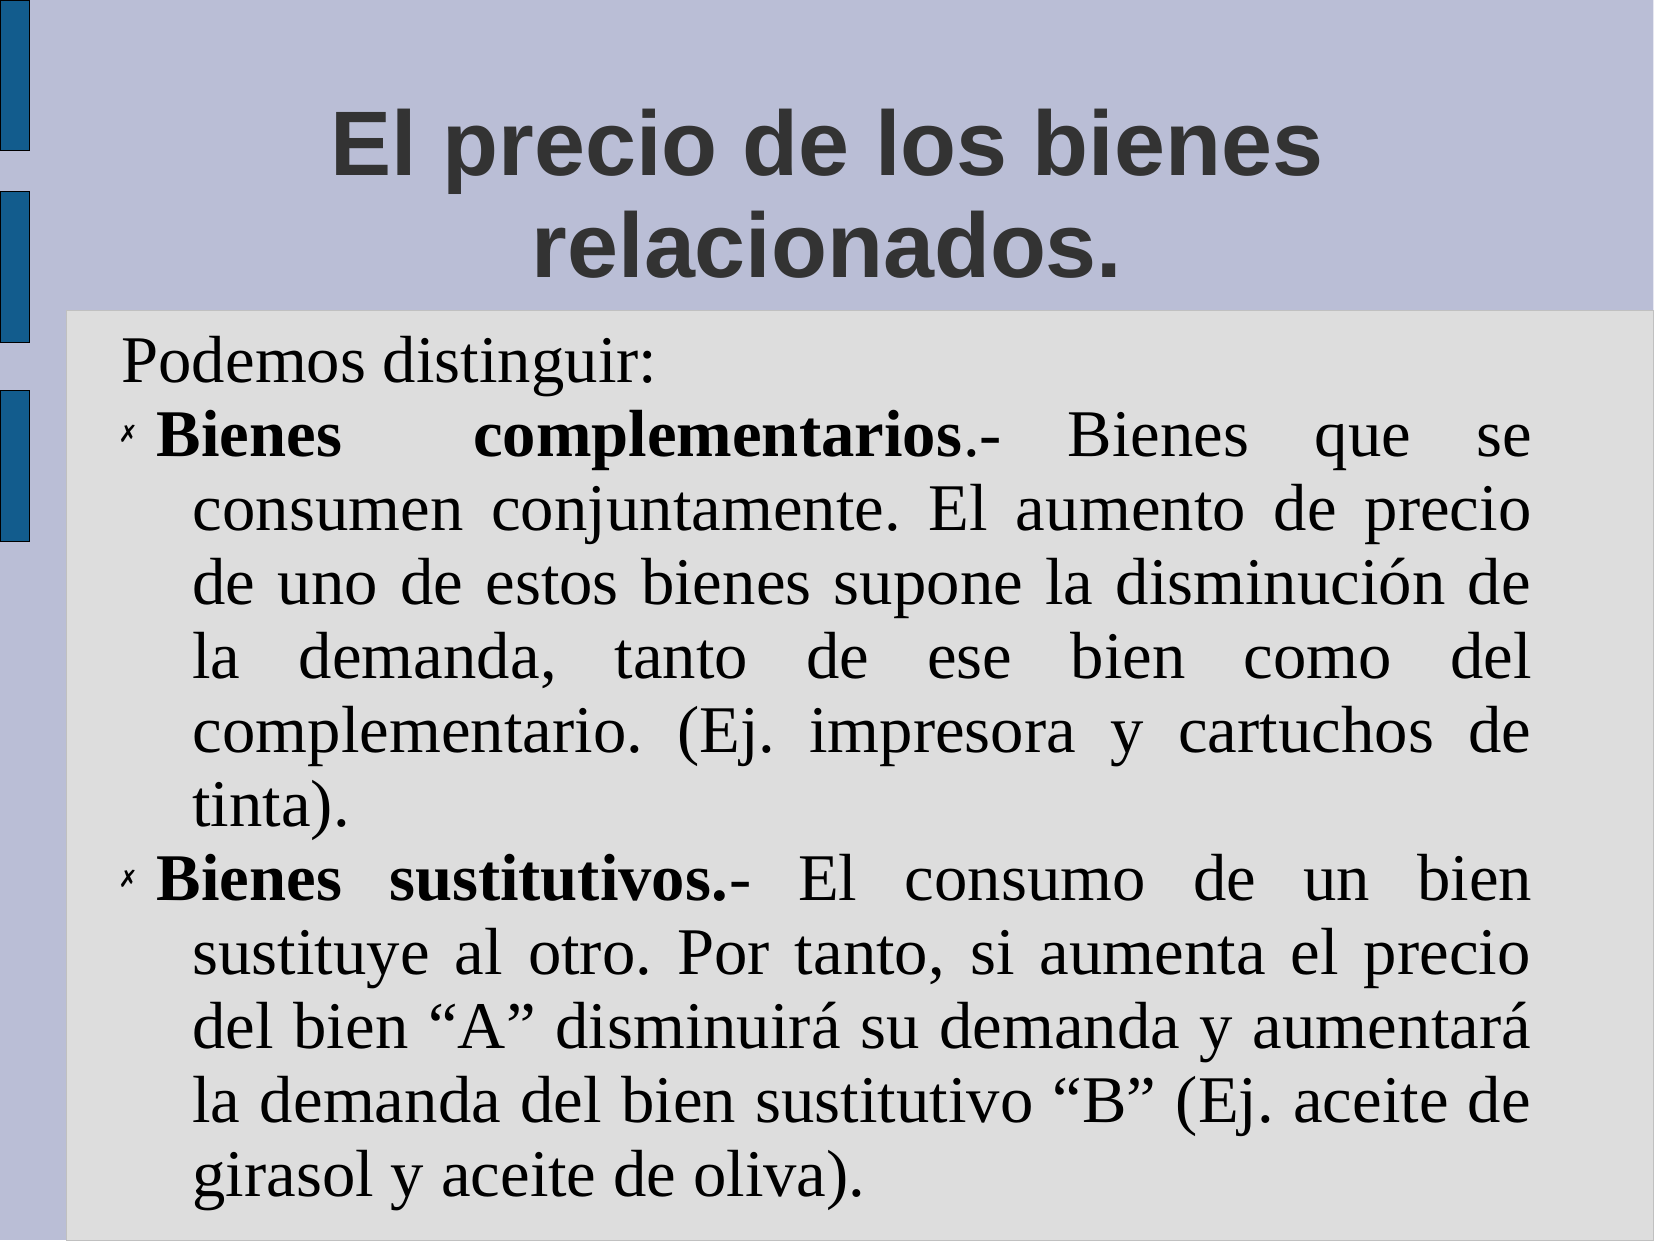

# El precio de los bienes relacionados.
Podemos distinguir:
Bienes complementarios.- Bienes que se consumen conjuntamente. El aumento de precio de uno de estos bienes supone la disminución de la demanda, tanto de ese bien como del complementario. (Ej. impresora y cartuchos de tinta).
Bienes sustitutivos.- El consumo de un bien sustituye al otro. Por tanto, si aumenta el precio del bien “A” disminuirá su demanda y aumentará la demanda del bien sustitutivo “B” (Ej. aceite de girasol y aceite de oliva).